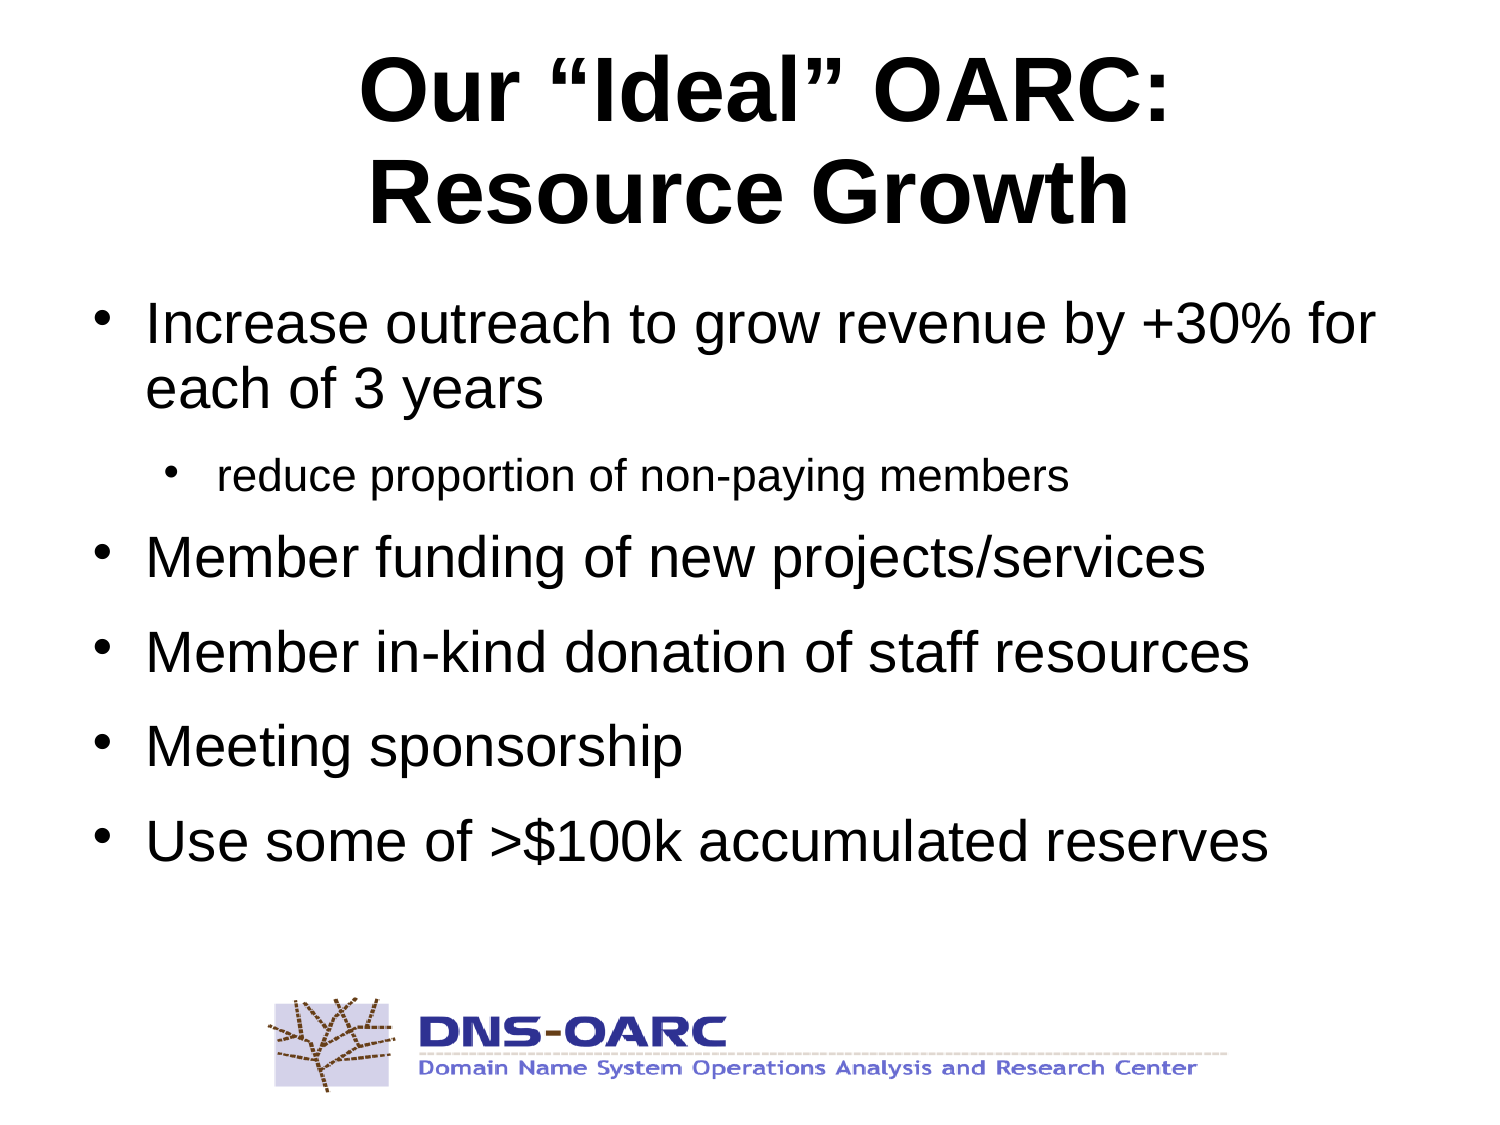

# Our “Ideal” OARC: Resource Growth
Increase outreach to grow revenue by +30% for each of 3 years
reduce proportion of non-paying members
Member funding of new projects/services
Member in-kind donation of staff resources
Meeting sponsorship
Use some of >$100k accumulated reserves